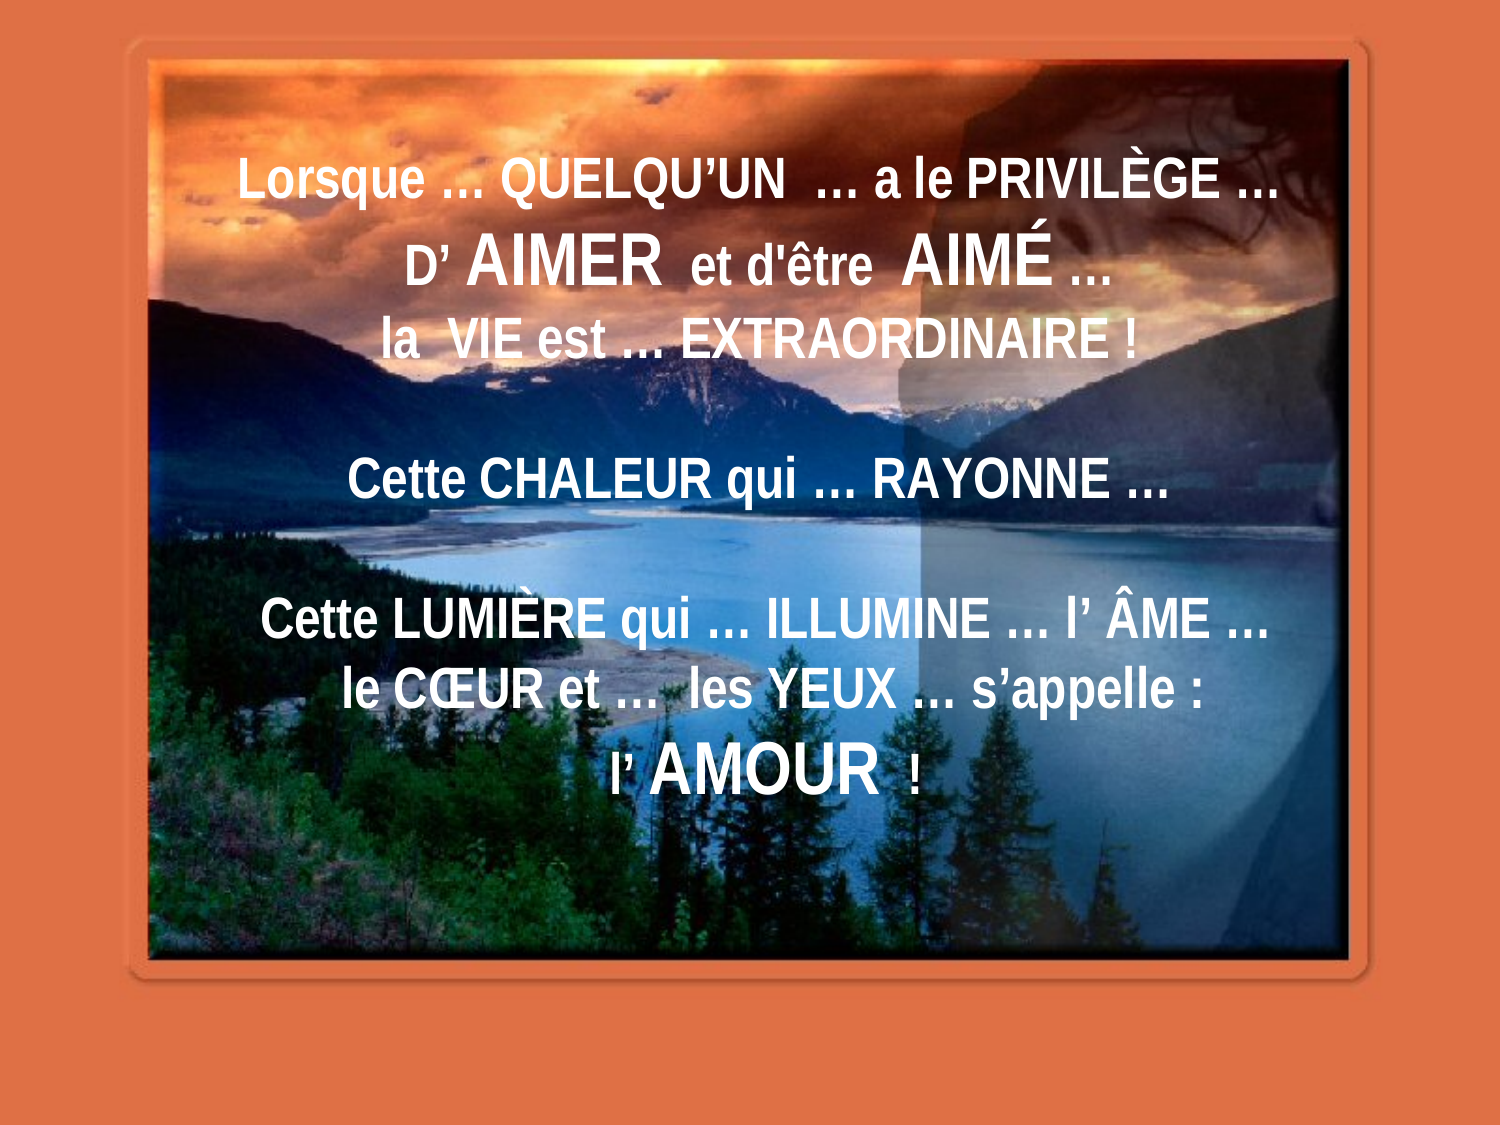

Lorsque … QUELQU’UN … a le PRIVILÈGE …
D’ AIMER et d'être AIMÉ …
la VIE est … EXTRAORDINAIRE !
Cette CHALEUR qui … RAYONNE …
Cette LUMIÈRE qui … ILLUMINE … l’ ÂME …
 le CŒUR et … les YEUX … s’appelle :
l’ AMOUR !